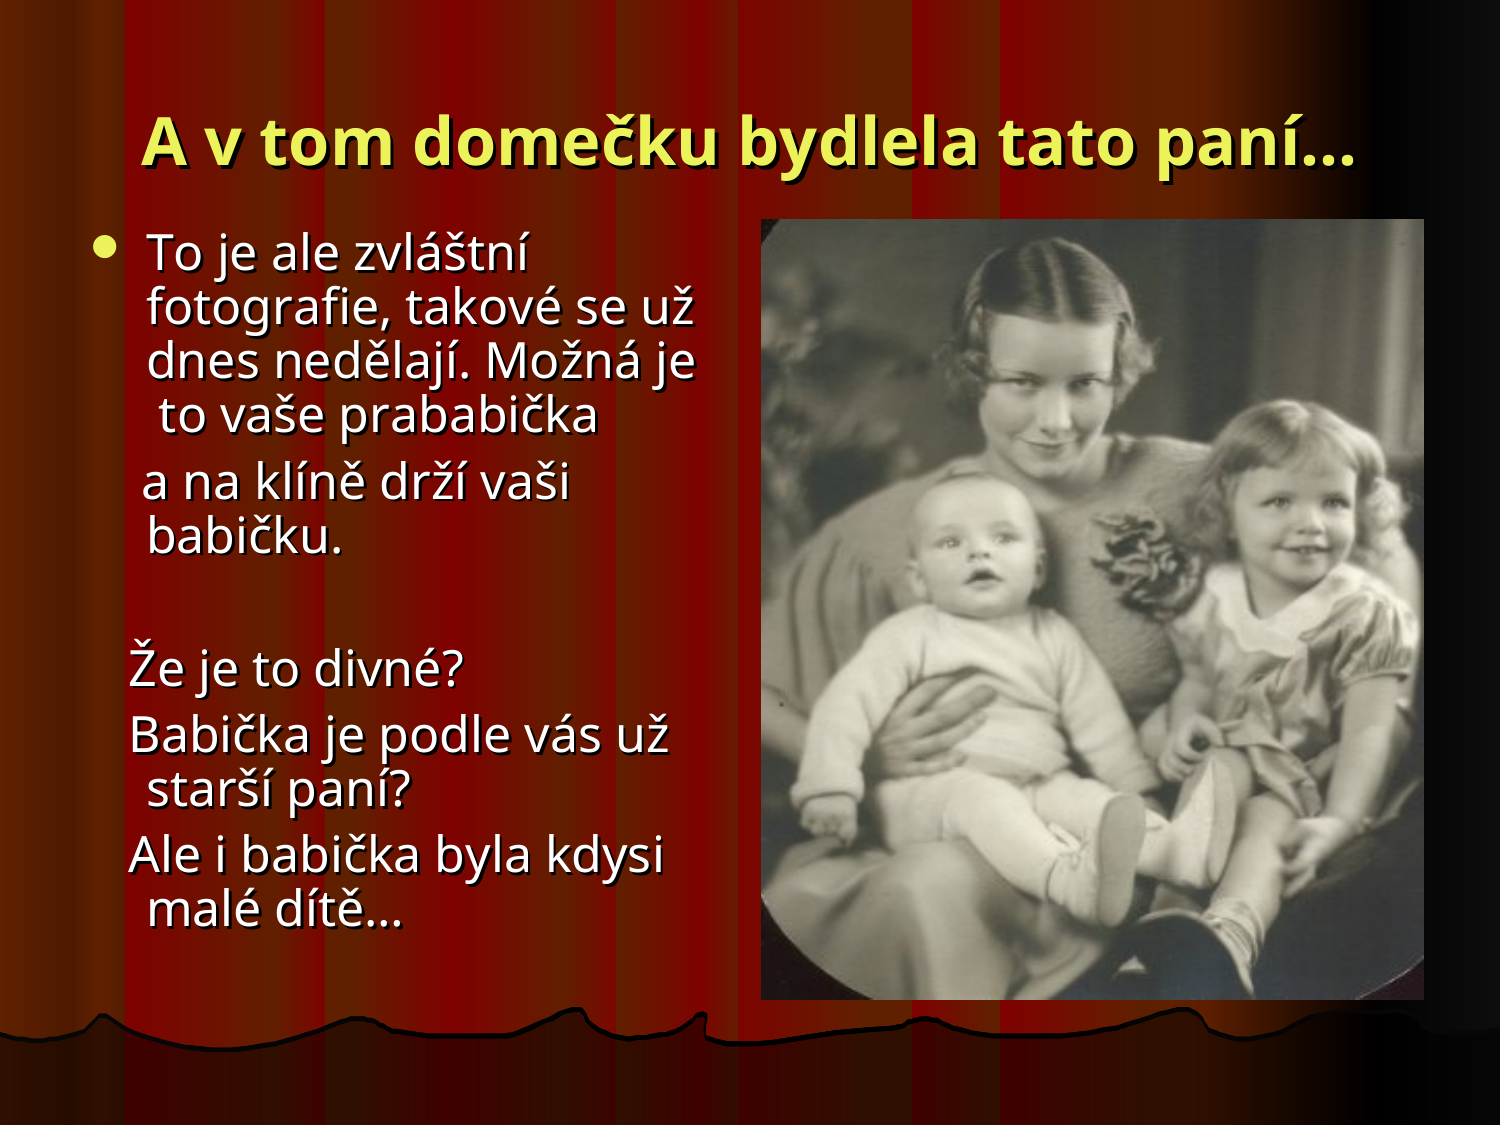

# A v tom domečku bydlela tato paní...
To je ale zvláštní fotografie, takové se už dnes nedělají. Možná je to vaše prababička
 a na klíně drží vaši babičku.
 Že je to divné?
 Babička je podle vás už starší paní?
 Ale i babička byla kdysi malé dítě…